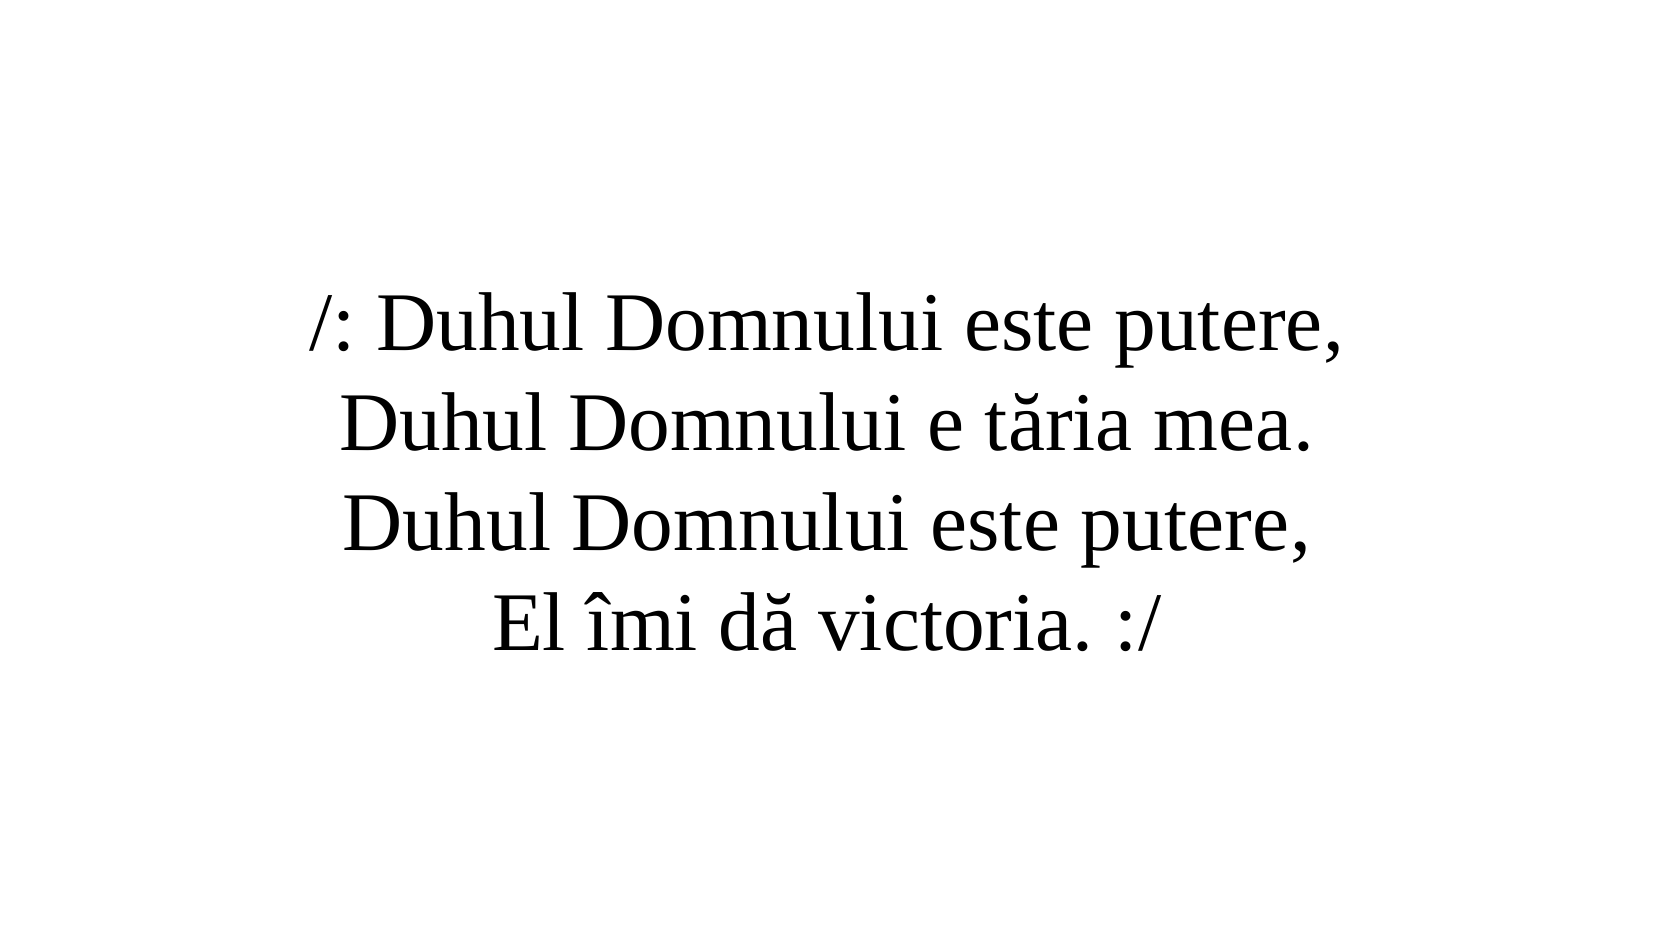

# /: Duhul Domnului este putere, Duhul Domnului e tăria mea. Duhul Domnului este putere,
El îmi dă victoria. :/